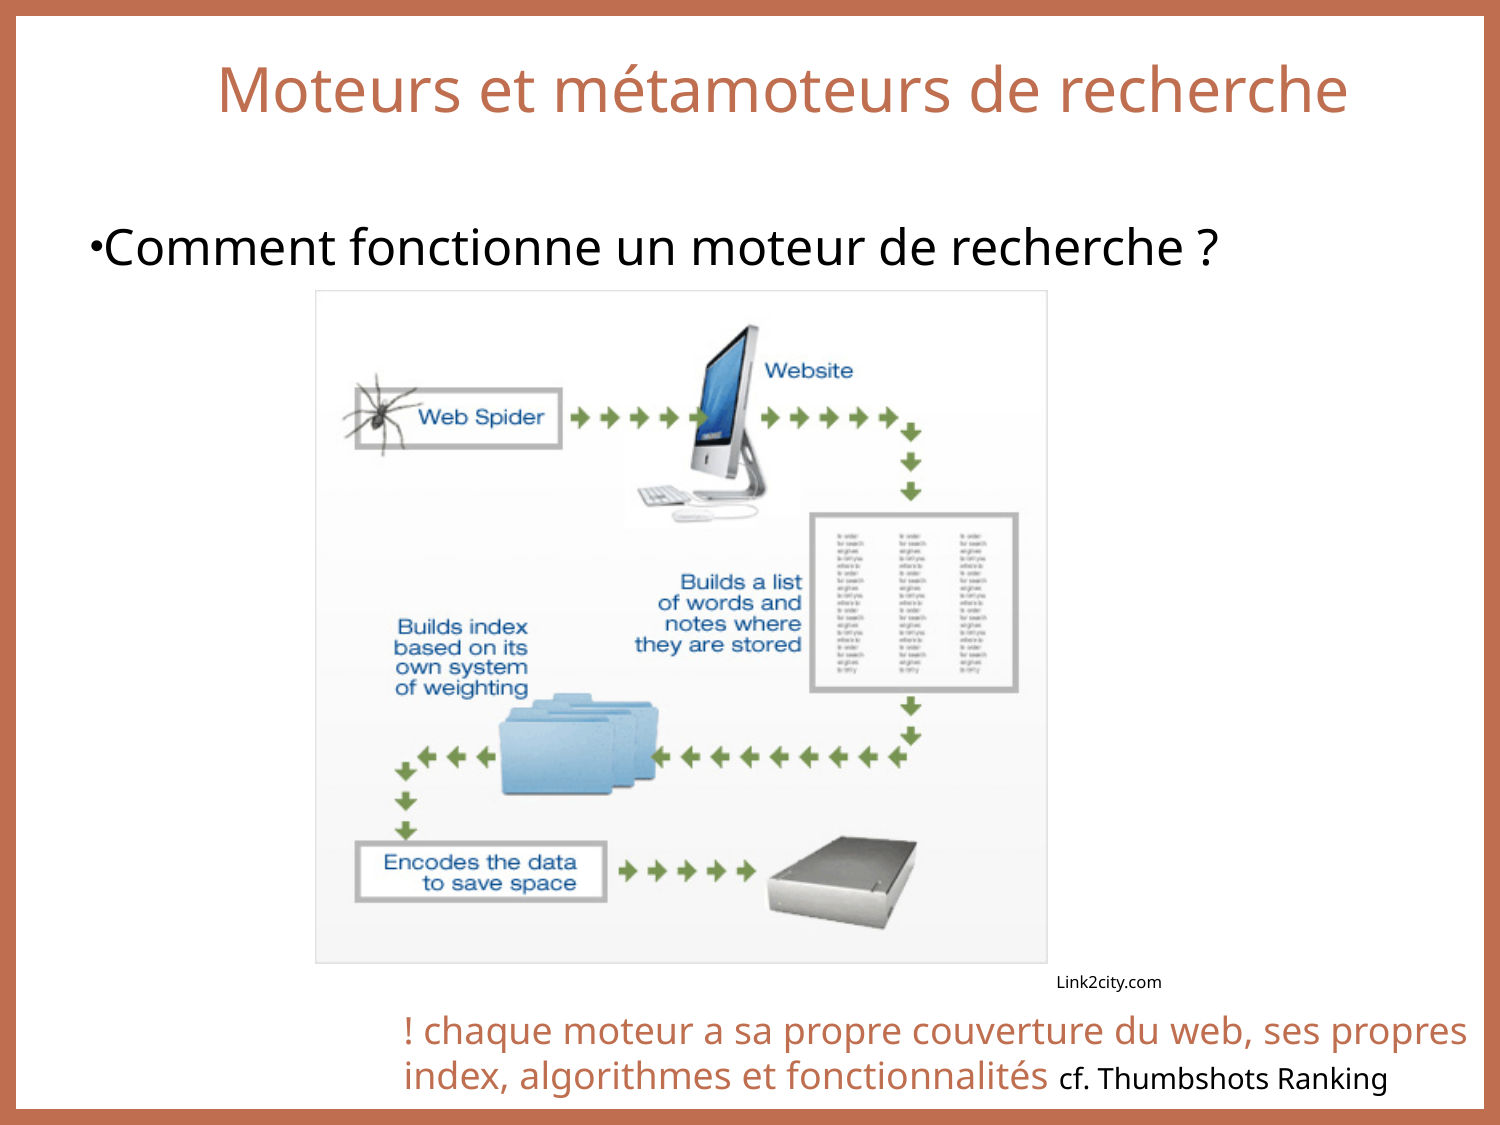

Moteurs et métamoteurs de recherche
Comment fonctionne un moteur de recherche ?
Link2city.com
! chaque moteur a sa propre couverture du web, ses propres index, algorithmes et fonctionnalités cf. Thumbshots Ranking